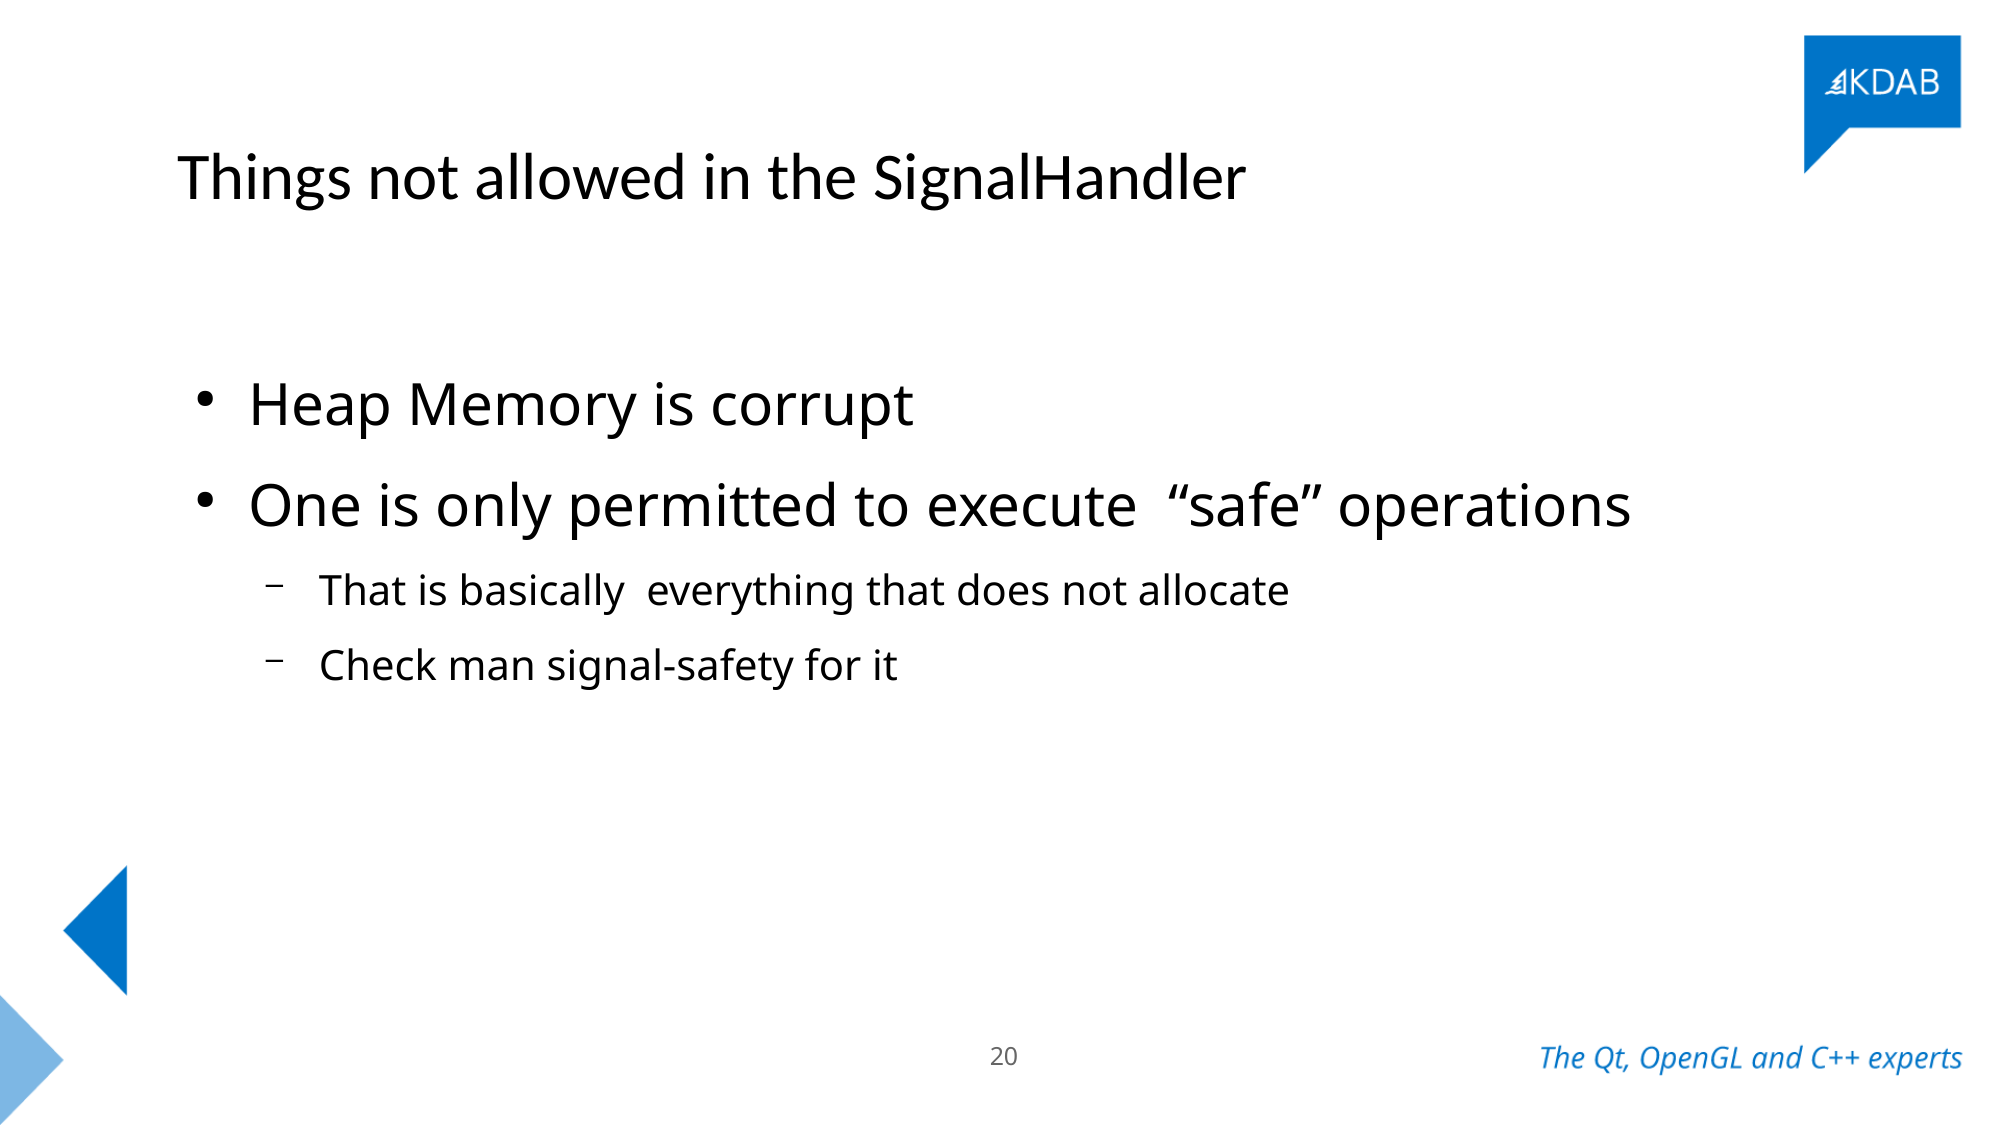

# Things not allowed in the SignalHandler
Heap Memory is corrupt
One is only permitted to execute “safe” operations
That is basically everything that does not allocate
Check man signal-safety for it